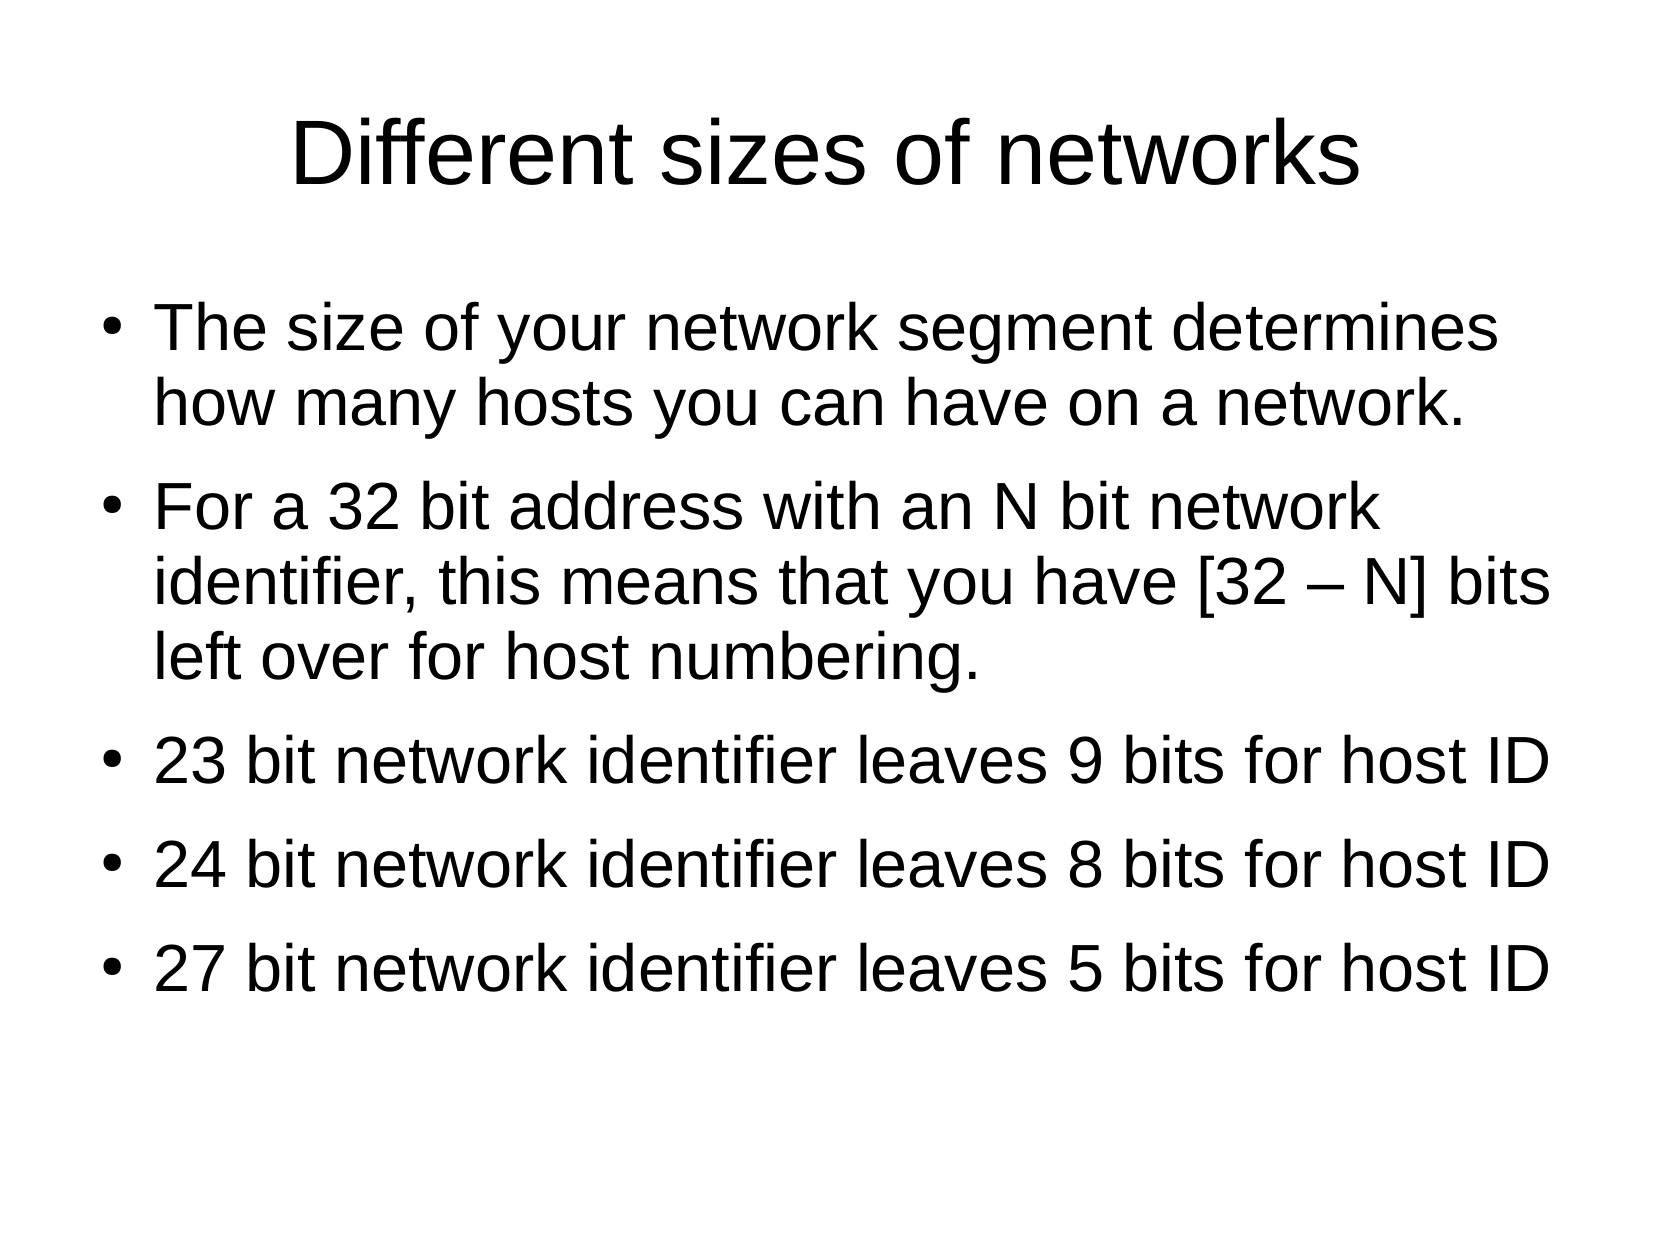

# Different sizes of networks
The size of your network segment determines how many hosts you can have on a network.
For a 32 bit address with an N bit network identifier, this means that you have [32 – N] bits left over for host numbering.
23 bit network identifier leaves 9 bits for host ID
24 bit network identifier leaves 8 bits for host ID
27 bit network identifier leaves 5 bits for host ID